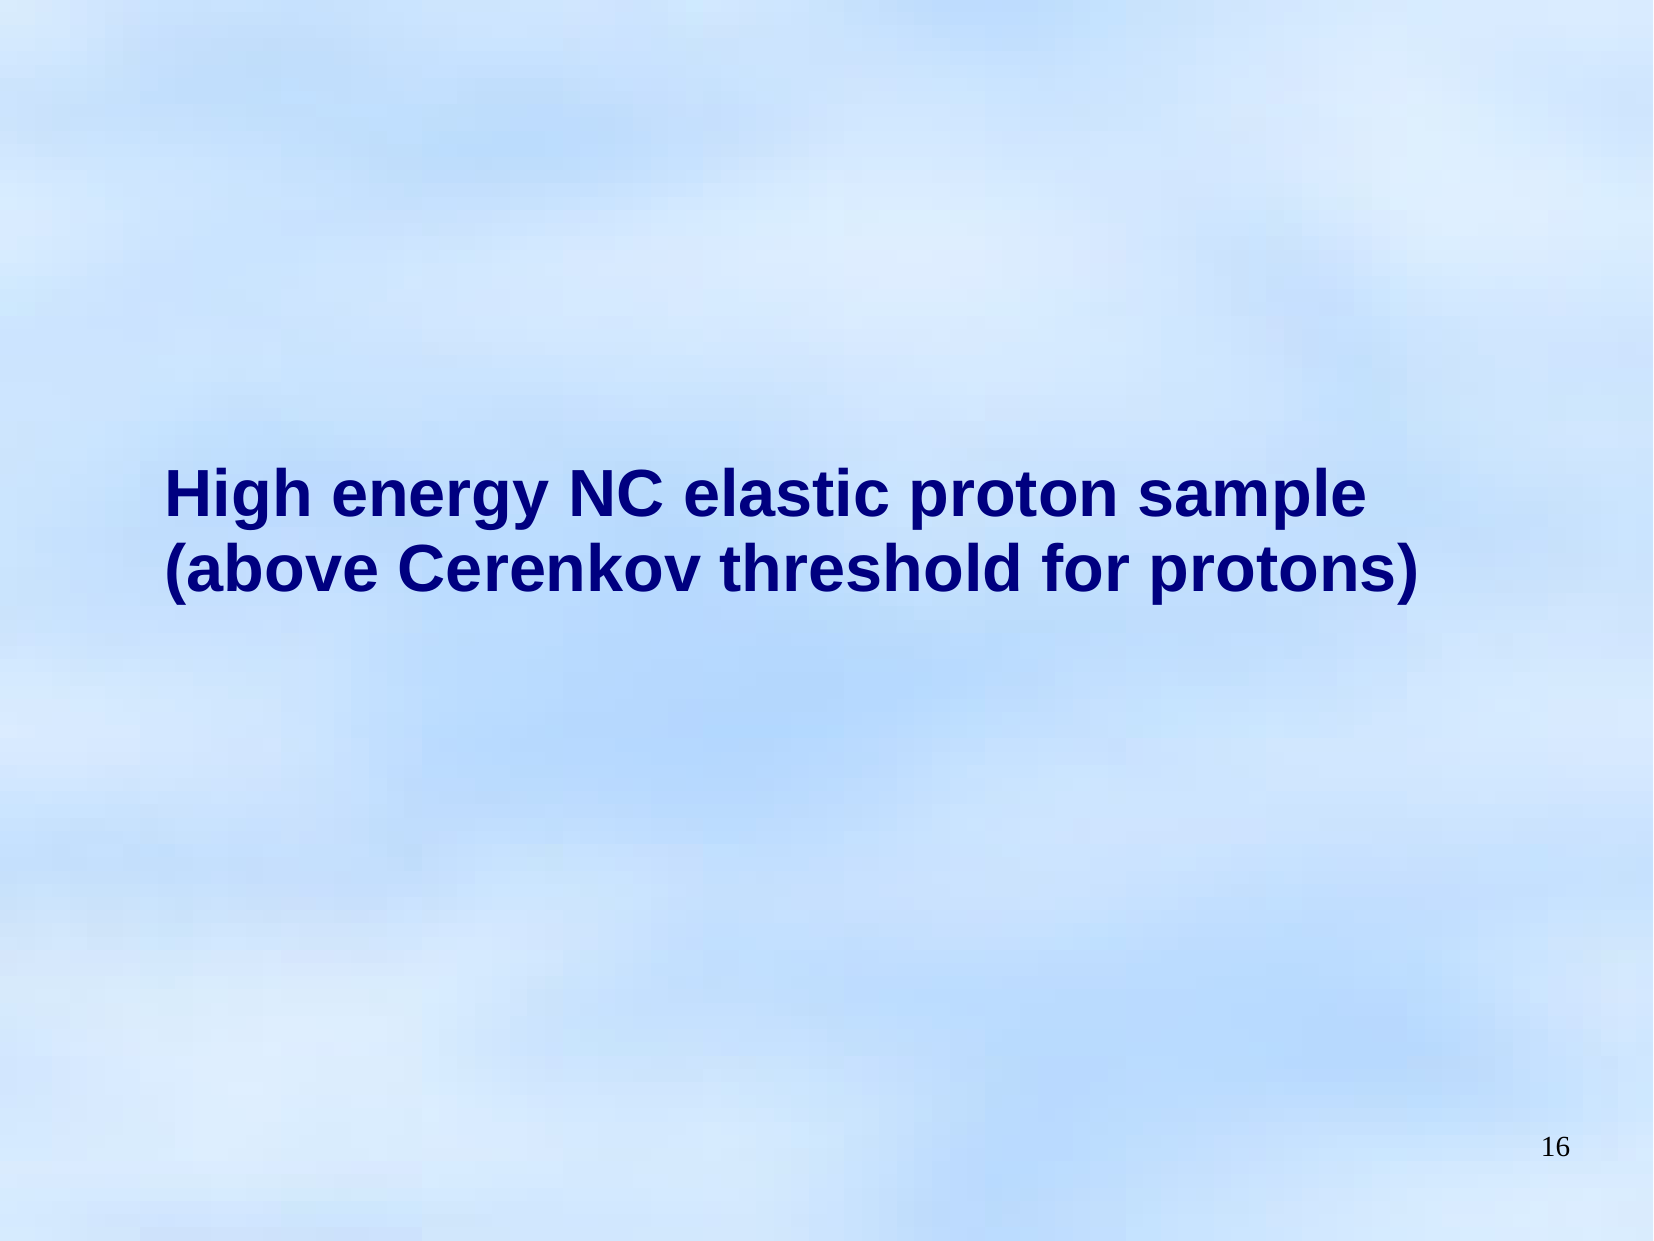

High energy NC elastic proton sample
(above Cerenkov threshold for protons)
16